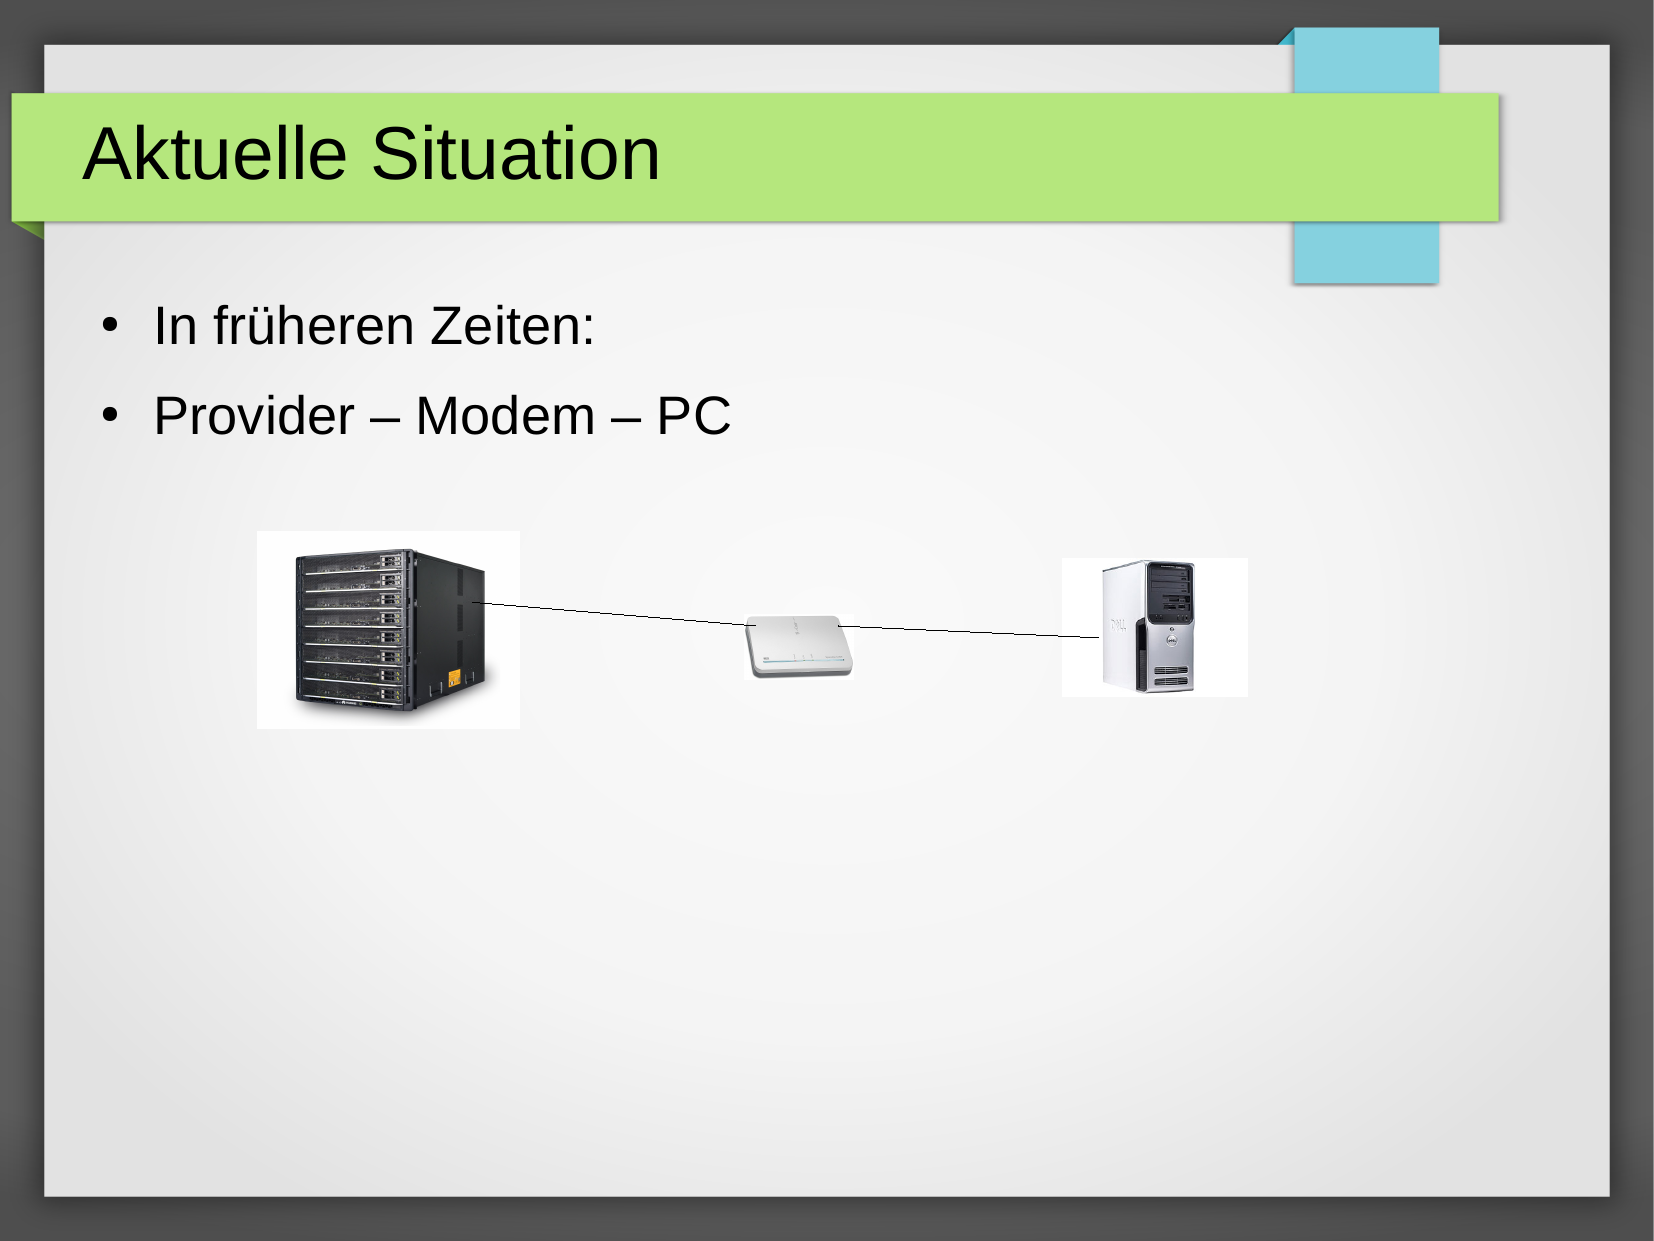

# Aktuelle Situation
In früheren Zeiten:
Provider – Modem – PC